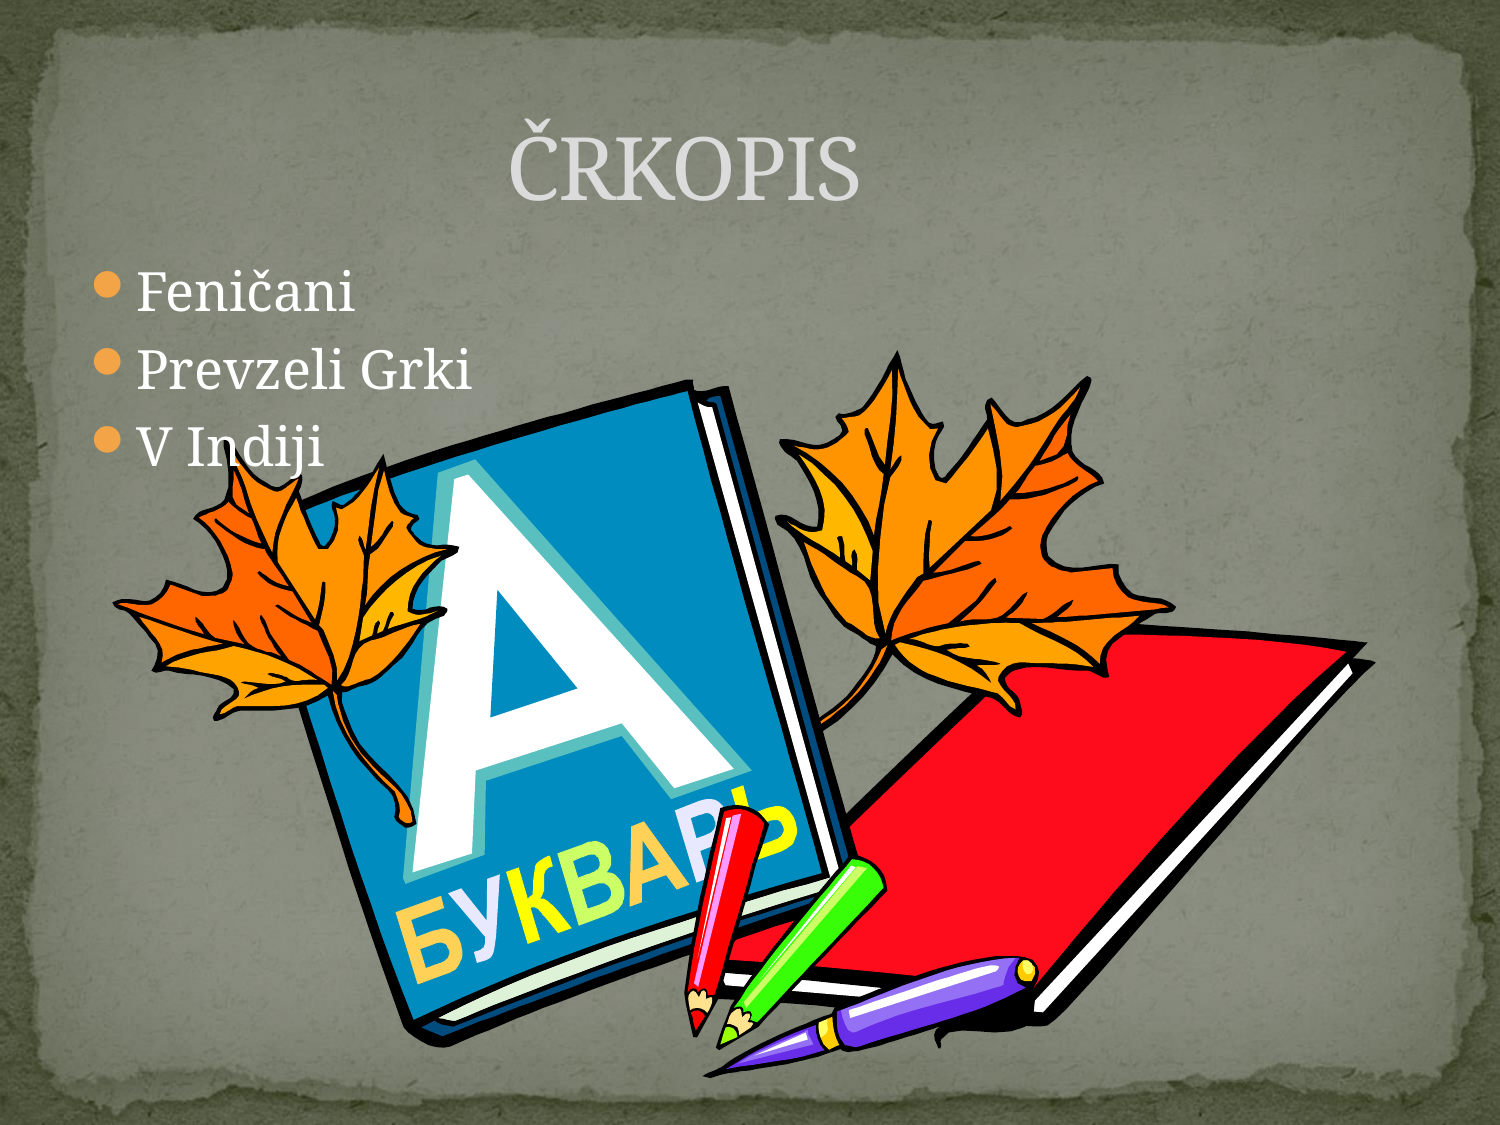

ČRKOPIS
# Feničani
Prevzeli Grki
V Indiji